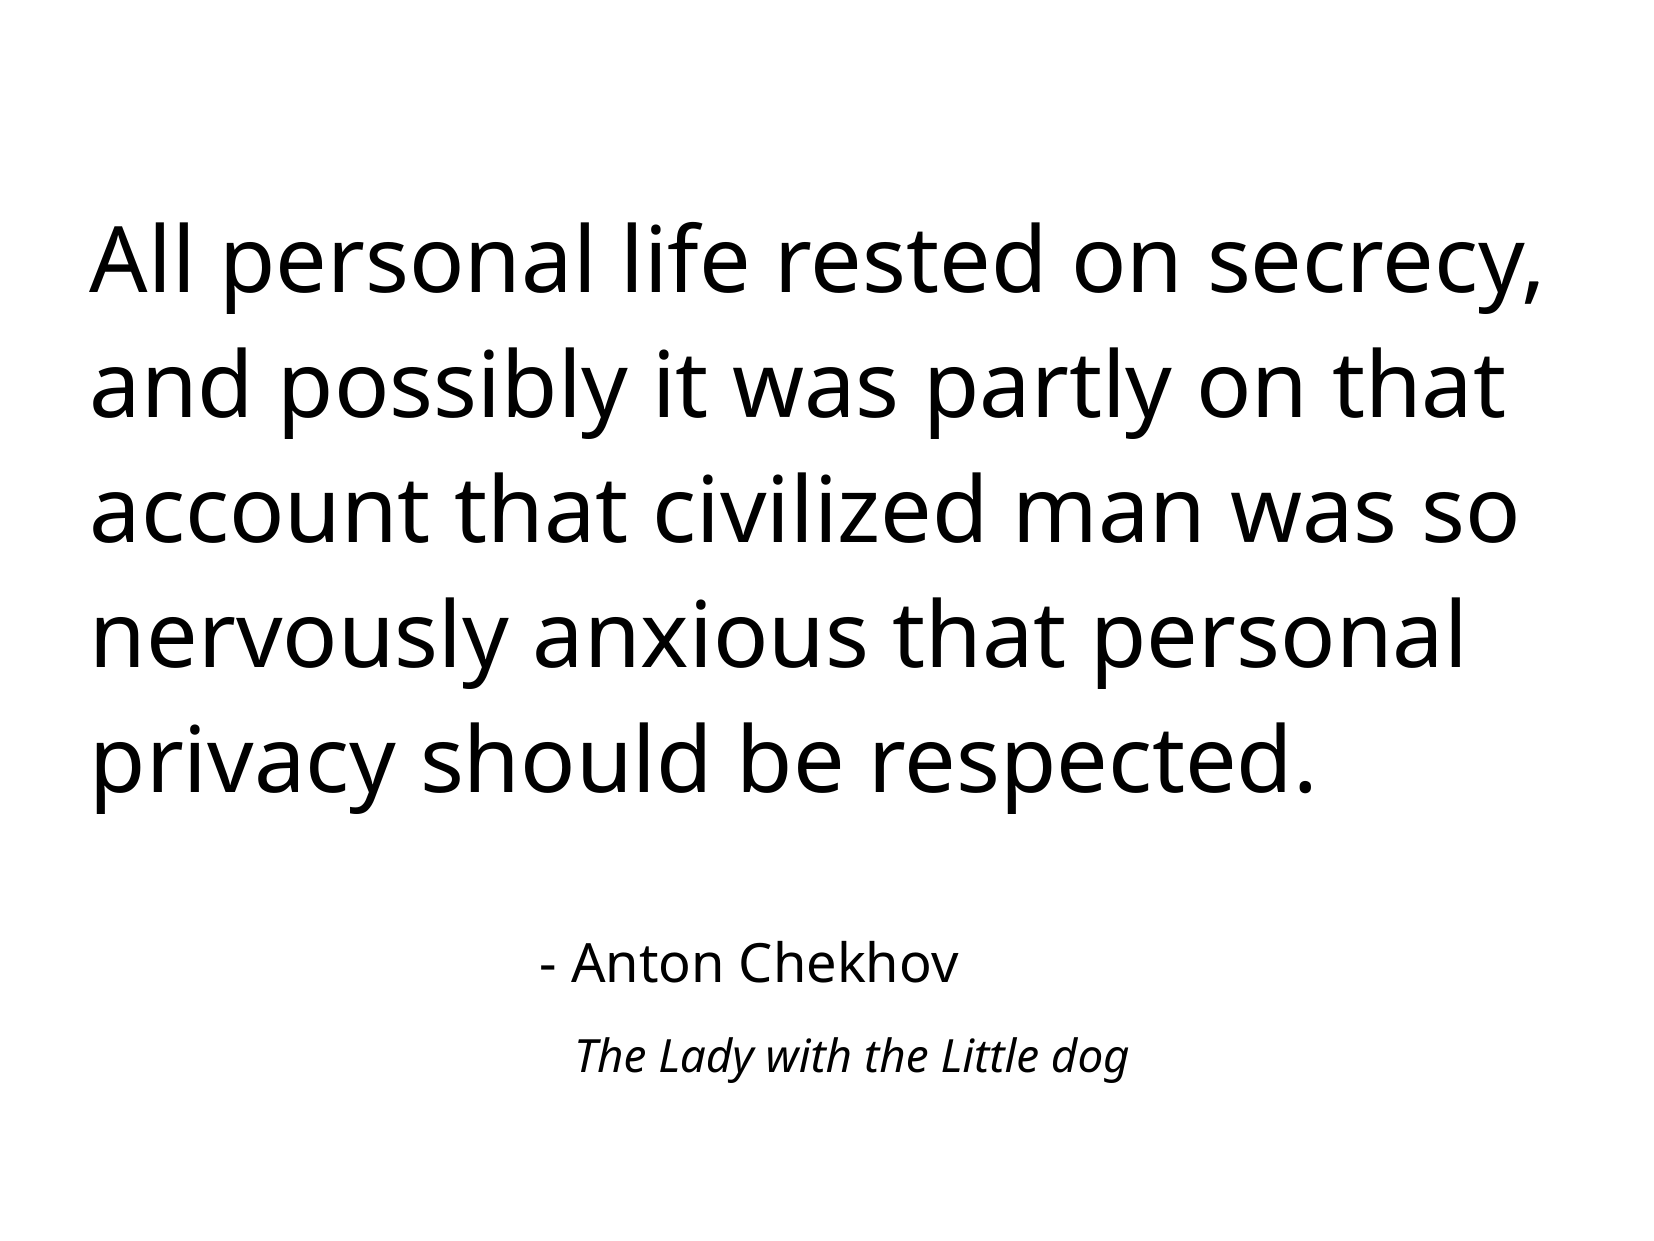

All personal life rested on secrecy, and possibly it was partly on that account that civilized man was so nervously anxious that personal privacy should be respected.
						- Anton Chekhov
						 The Lady with the Little dog